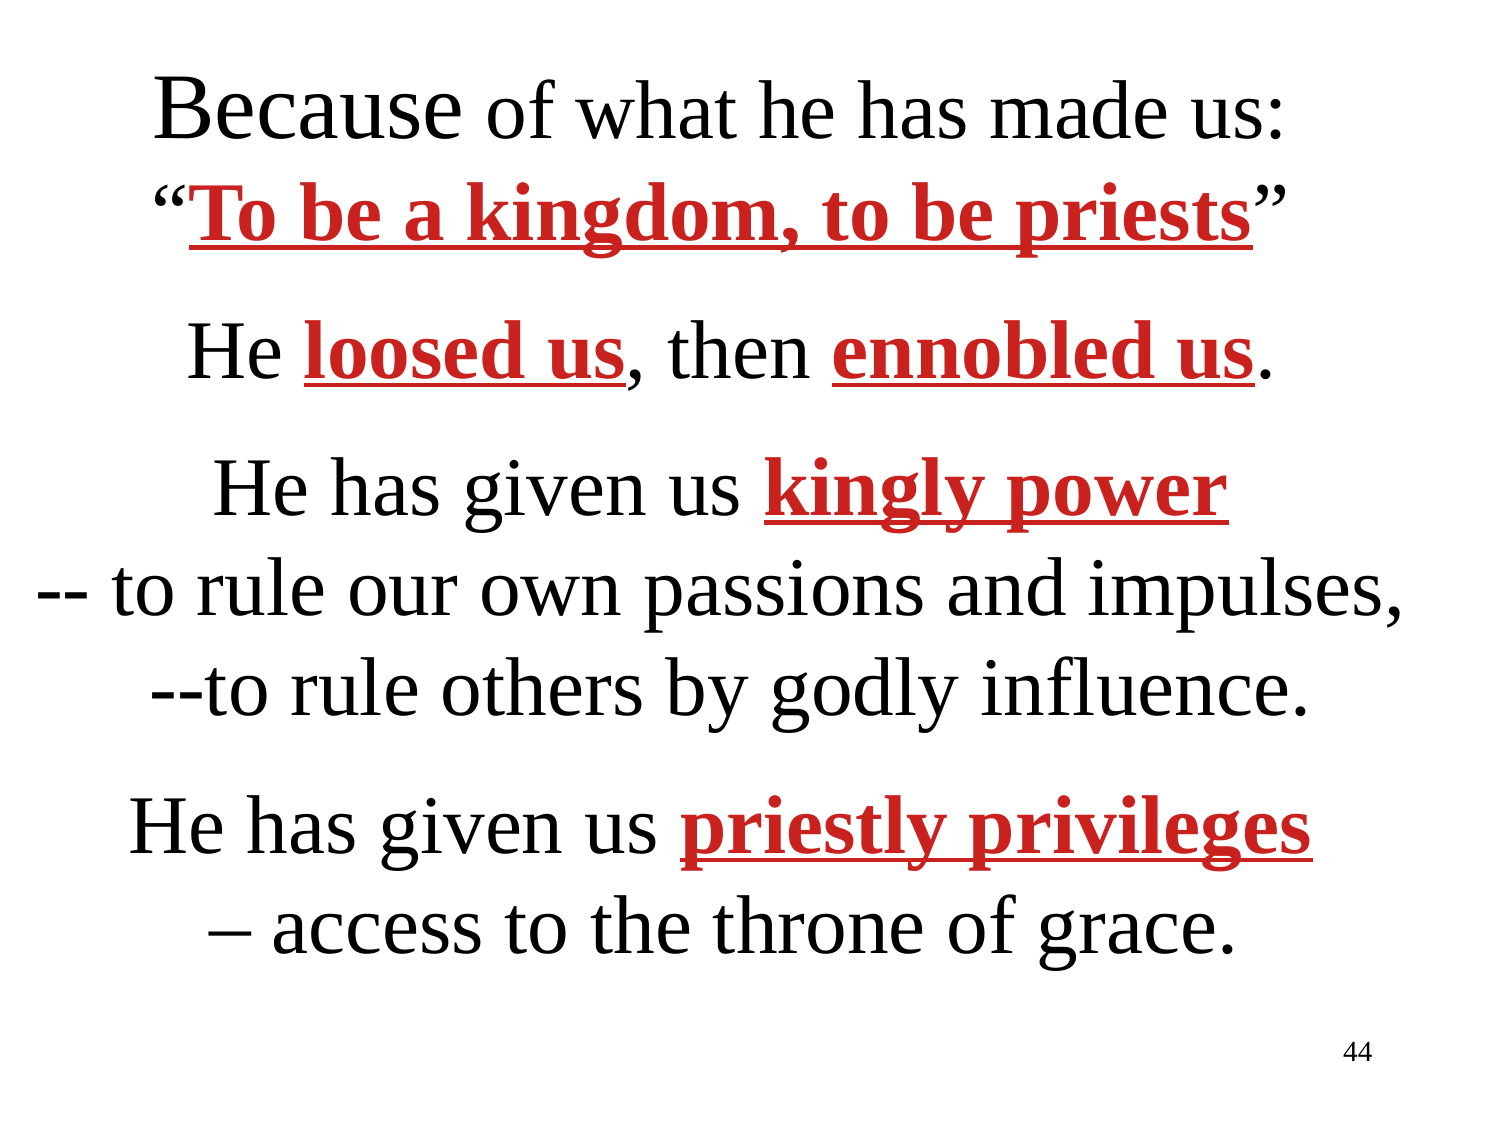

Because of what he has made us:
“To be a kingdom, to be priests”
He loosed us, then ennobled us.
He has given us kingly power
-- to rule our own passions and impulses,
--to rule others by godly influence.
He has given us priestly privileges
– access to the throne of grace.